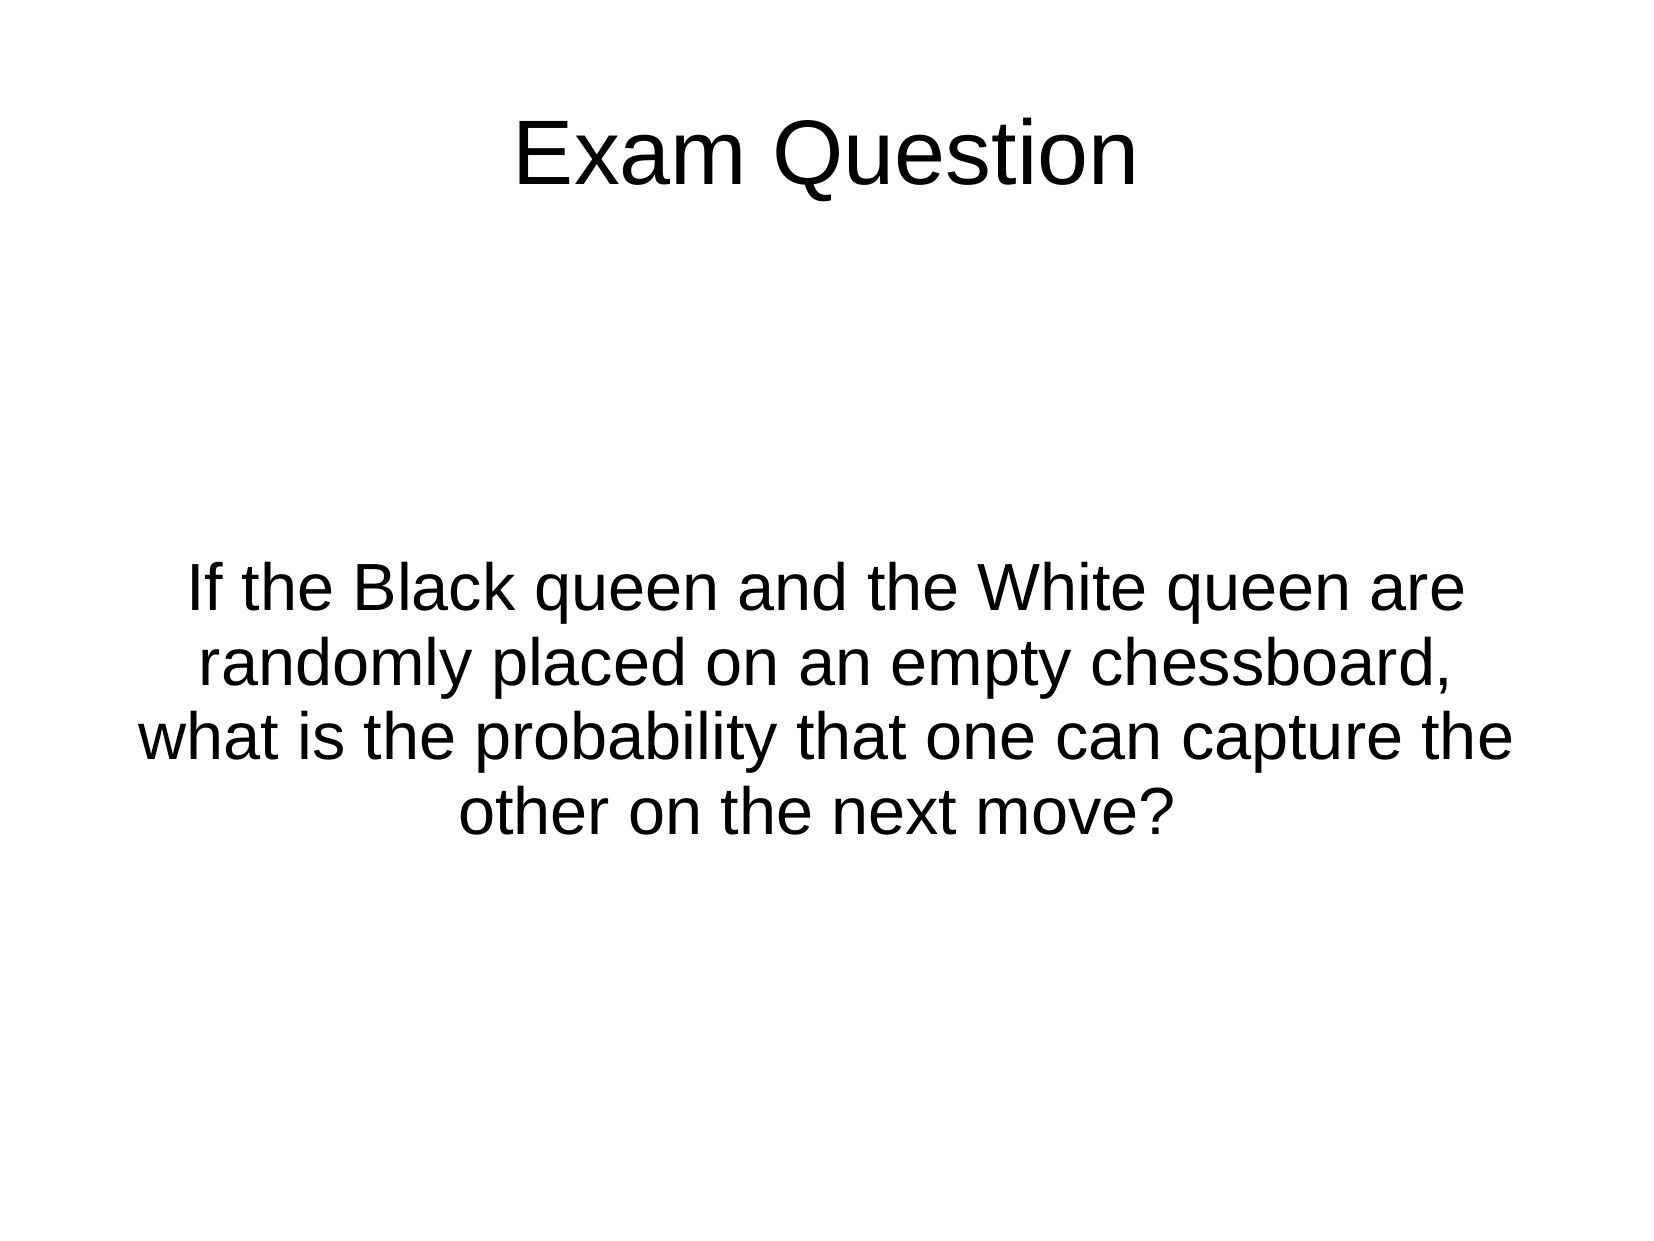

# Exam Question
If the Black queen and the White queen are randomly placed on an empty chessboard,
what is the probability that one can capture the other on the next move?